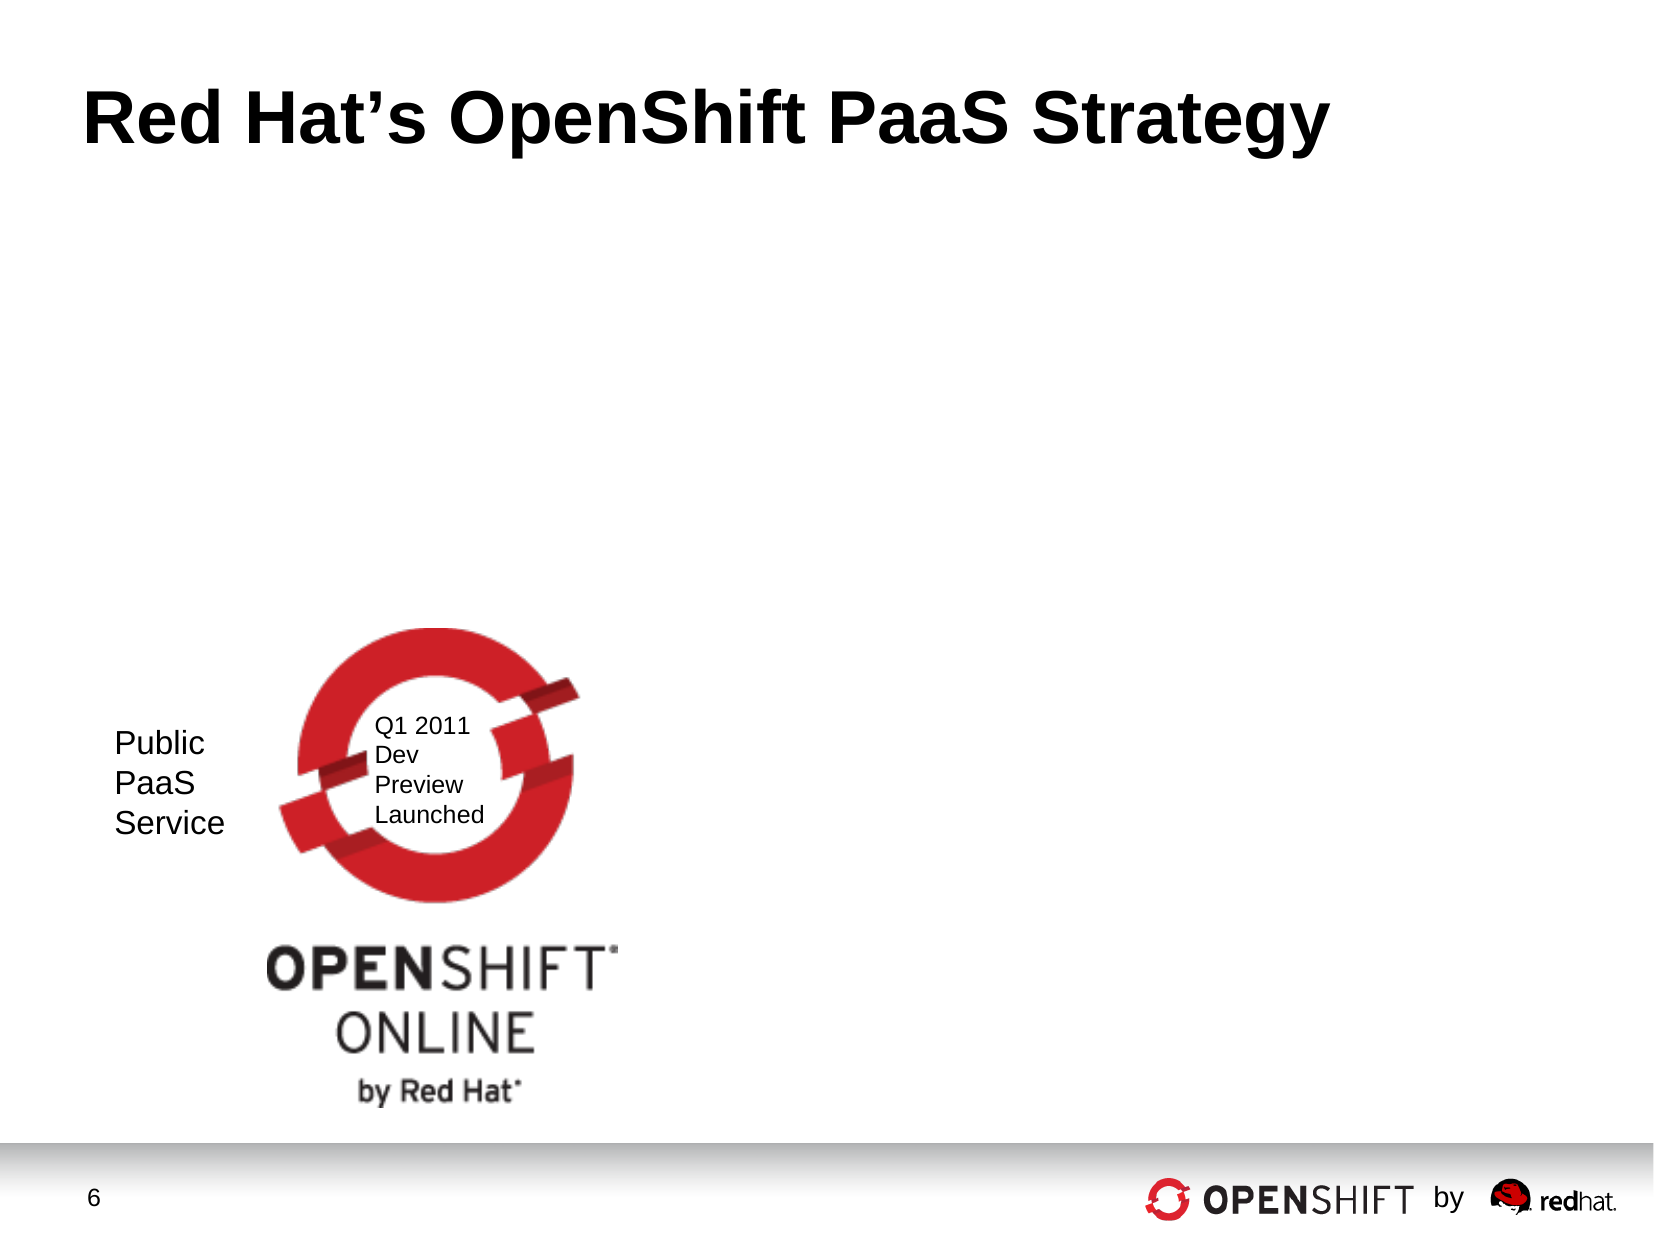

# Red Hat’s OpenShift PaaS Strategy
Q1 2011
Dev
Preview
Launched
Public PaaS
Service